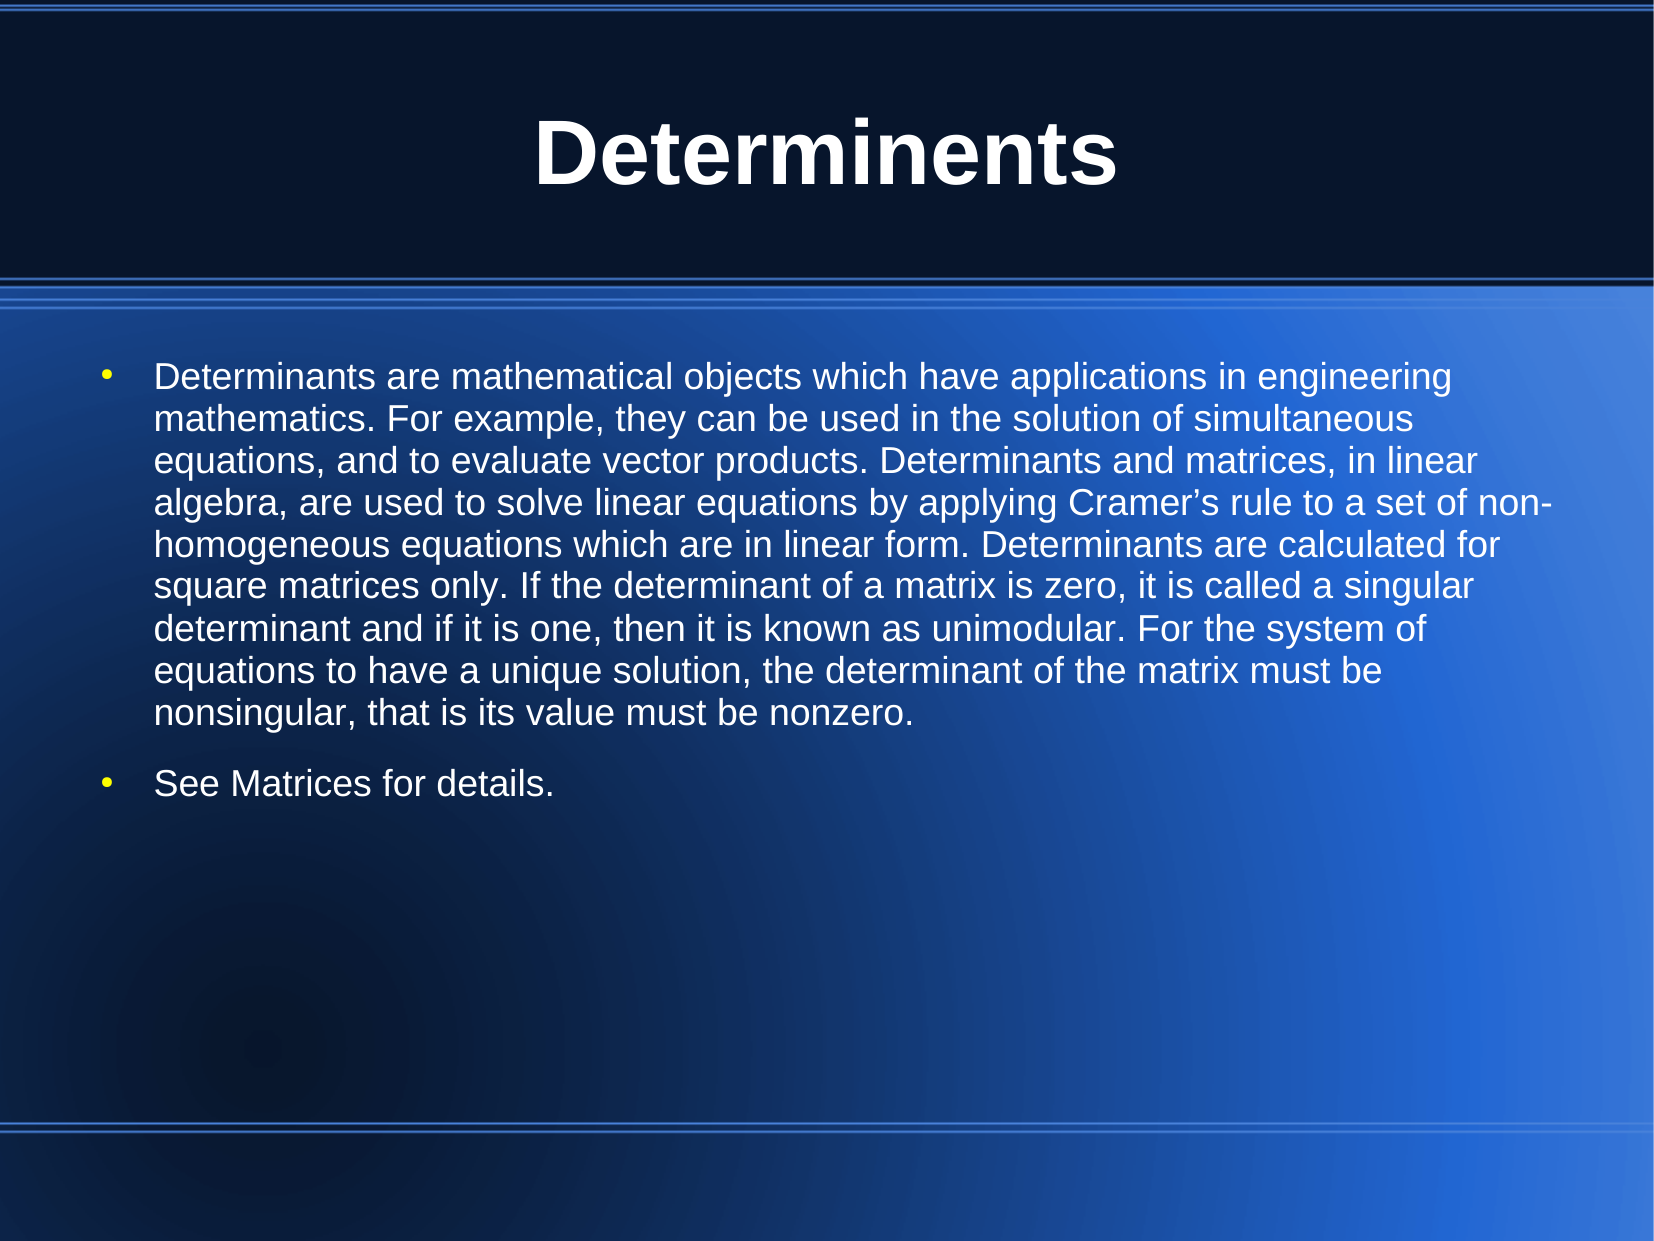

# Determinents
Determinants are mathematical objects which have applications in engineering mathematics. For example, they can be used in the solution of simultaneous equations, and to evaluate vector products. Determinants and matrices, in linear algebra, are used to solve linear equations by applying Cramer’s rule to a set of non-homogeneous equations which are in linear form. Determinants are calculated for square matrices only. If the determinant of a matrix is zero, it is called a singular determinant and if it is one, then it is known as unimodular. For the system of equations to have a unique solution, the determinant of the matrix must be nonsingular, that is its value must be nonzero.
See Matrices for details.